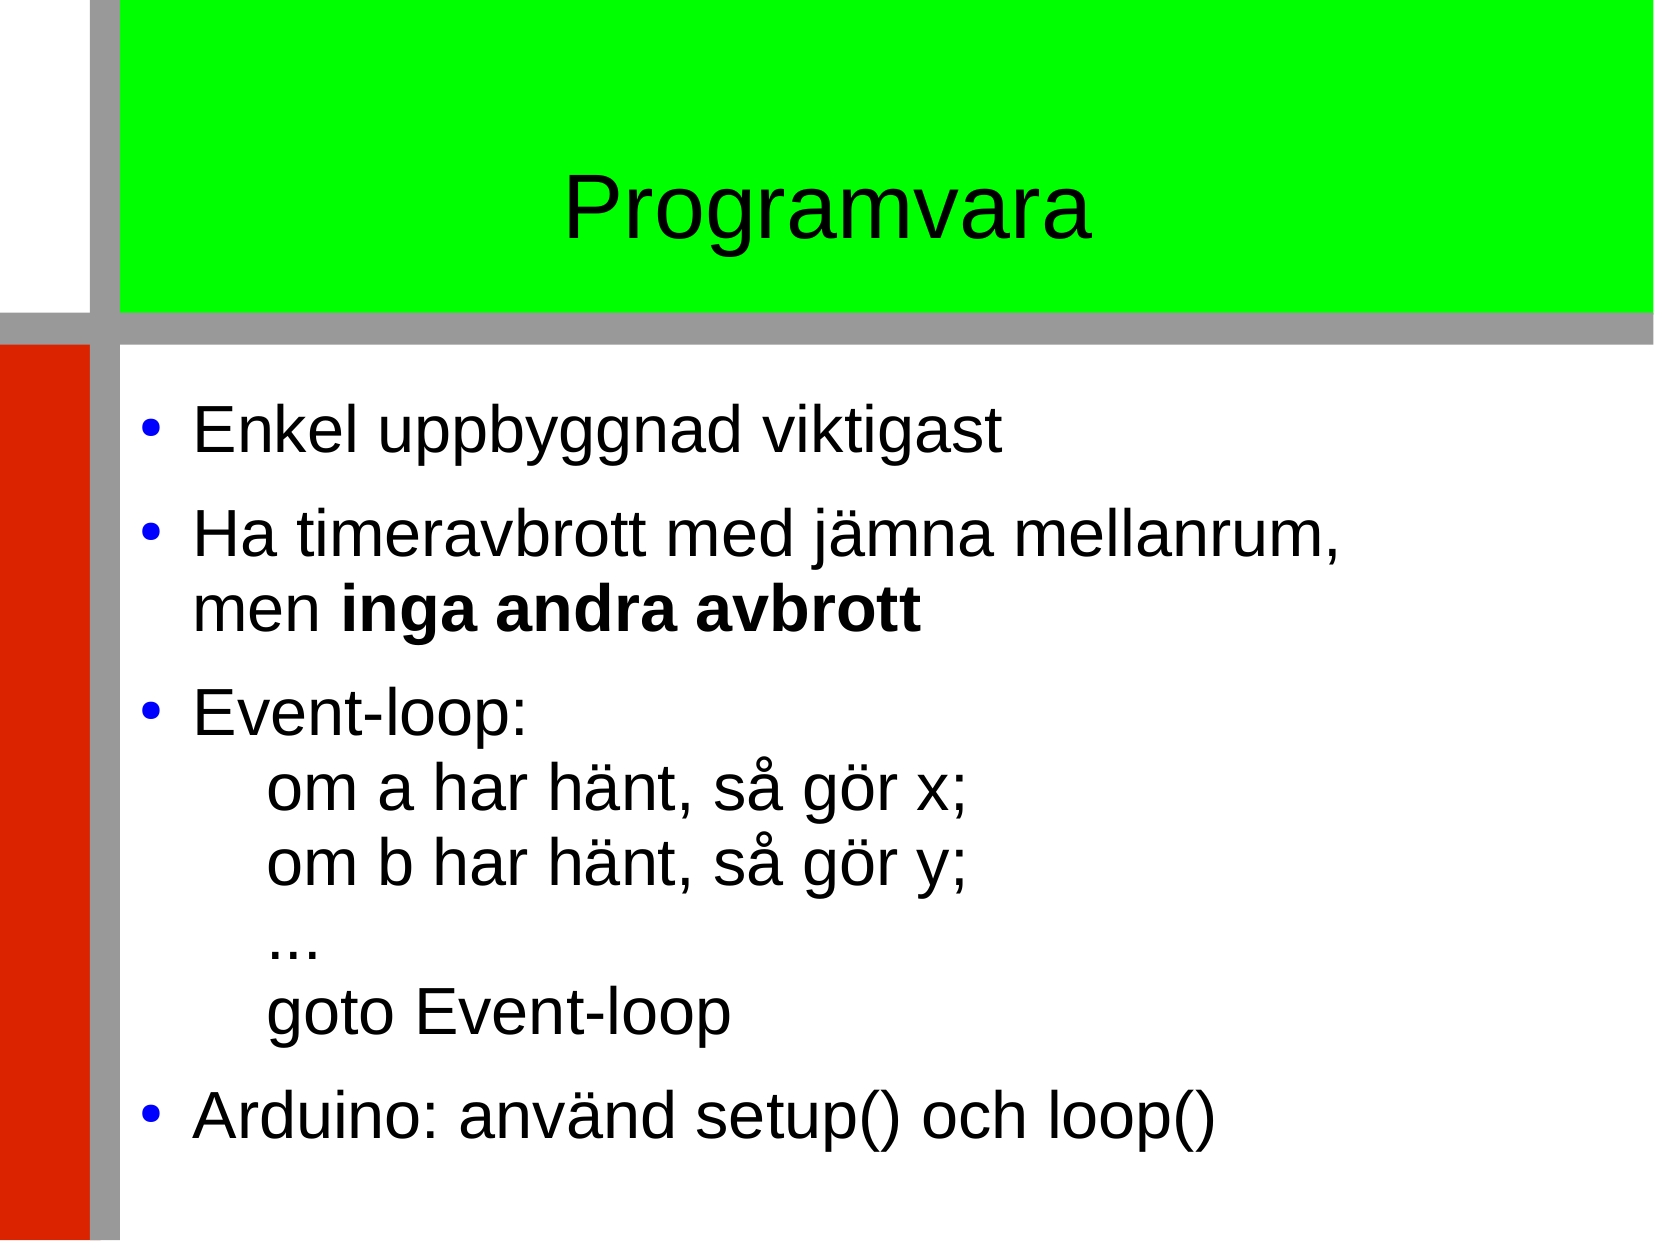

# Programvara
Enkel uppbyggnad viktigast
Ha timeravbrott med jämna mellanrum,
men inga andra avbrott
Event-loop:
	om a har hänt, så gör x;
	om b har hänt, så gör y;
	...
	goto Event-loop
Arduino: använd setup() och loop()